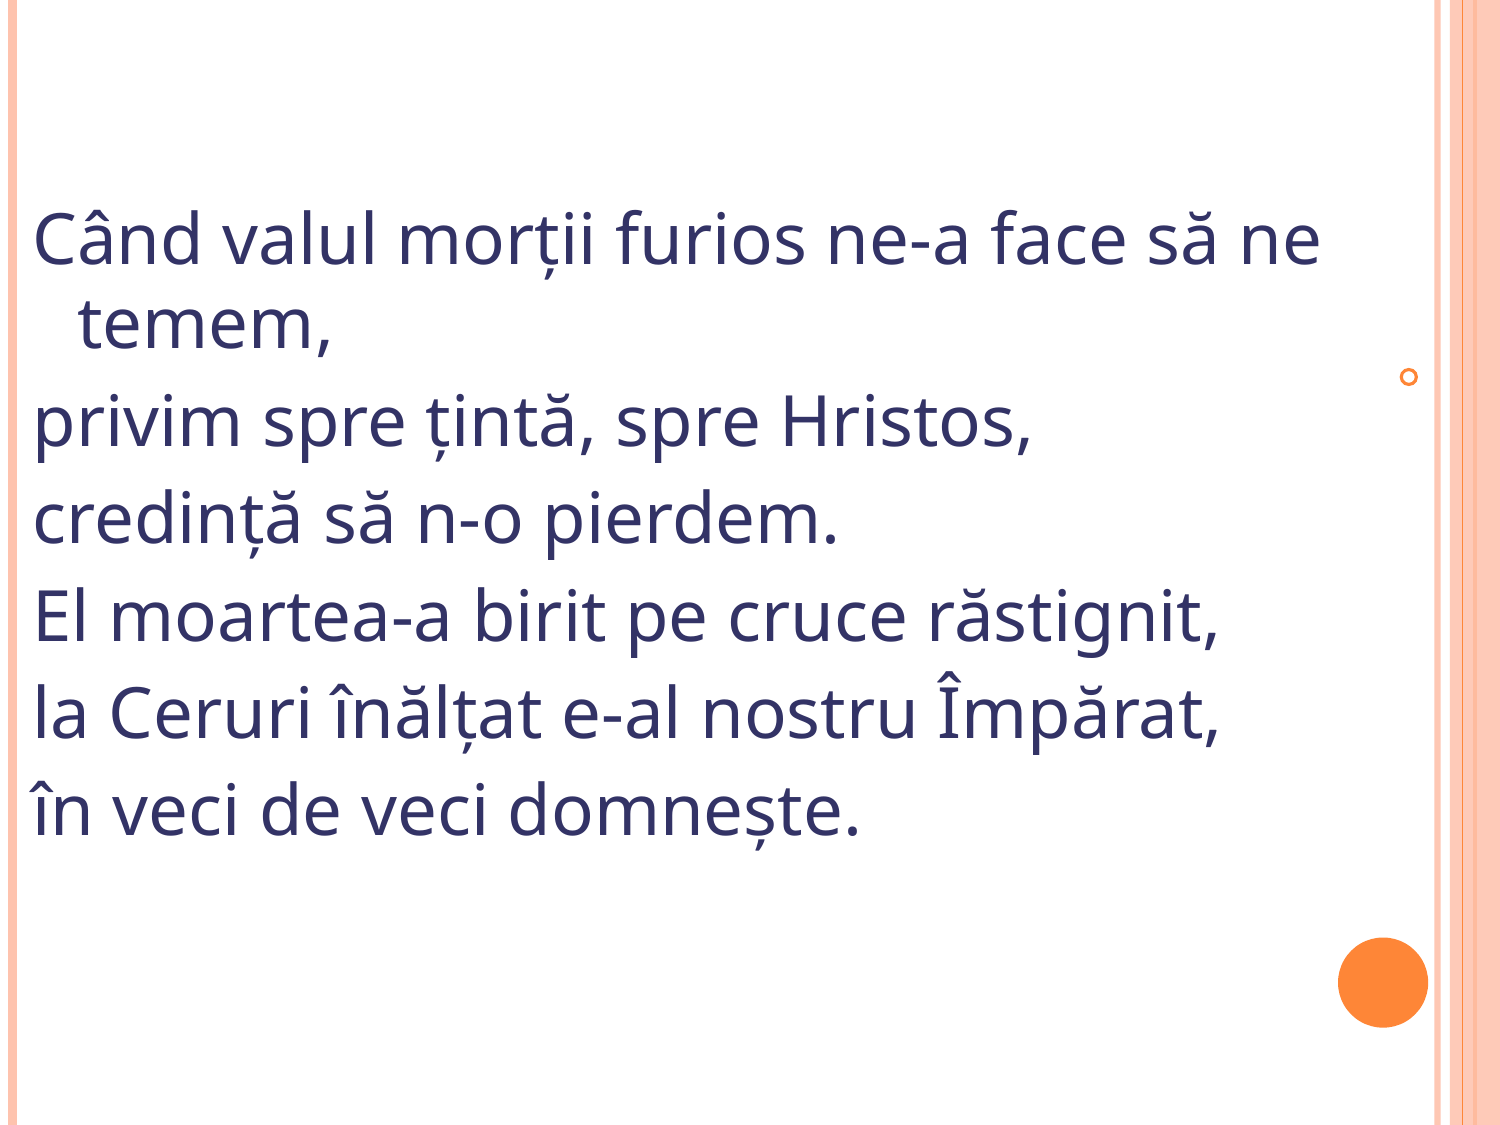

#
Când valul morţii furios ne-a face să ne temem,
privim spre ţintă, spre Hristos,
credinţă să n-o pierdem.
El moartea-a birit pe cruce răstignit,
la Ceruri înălţat e-al nostru Împărat,
în veci de veci domneşte.